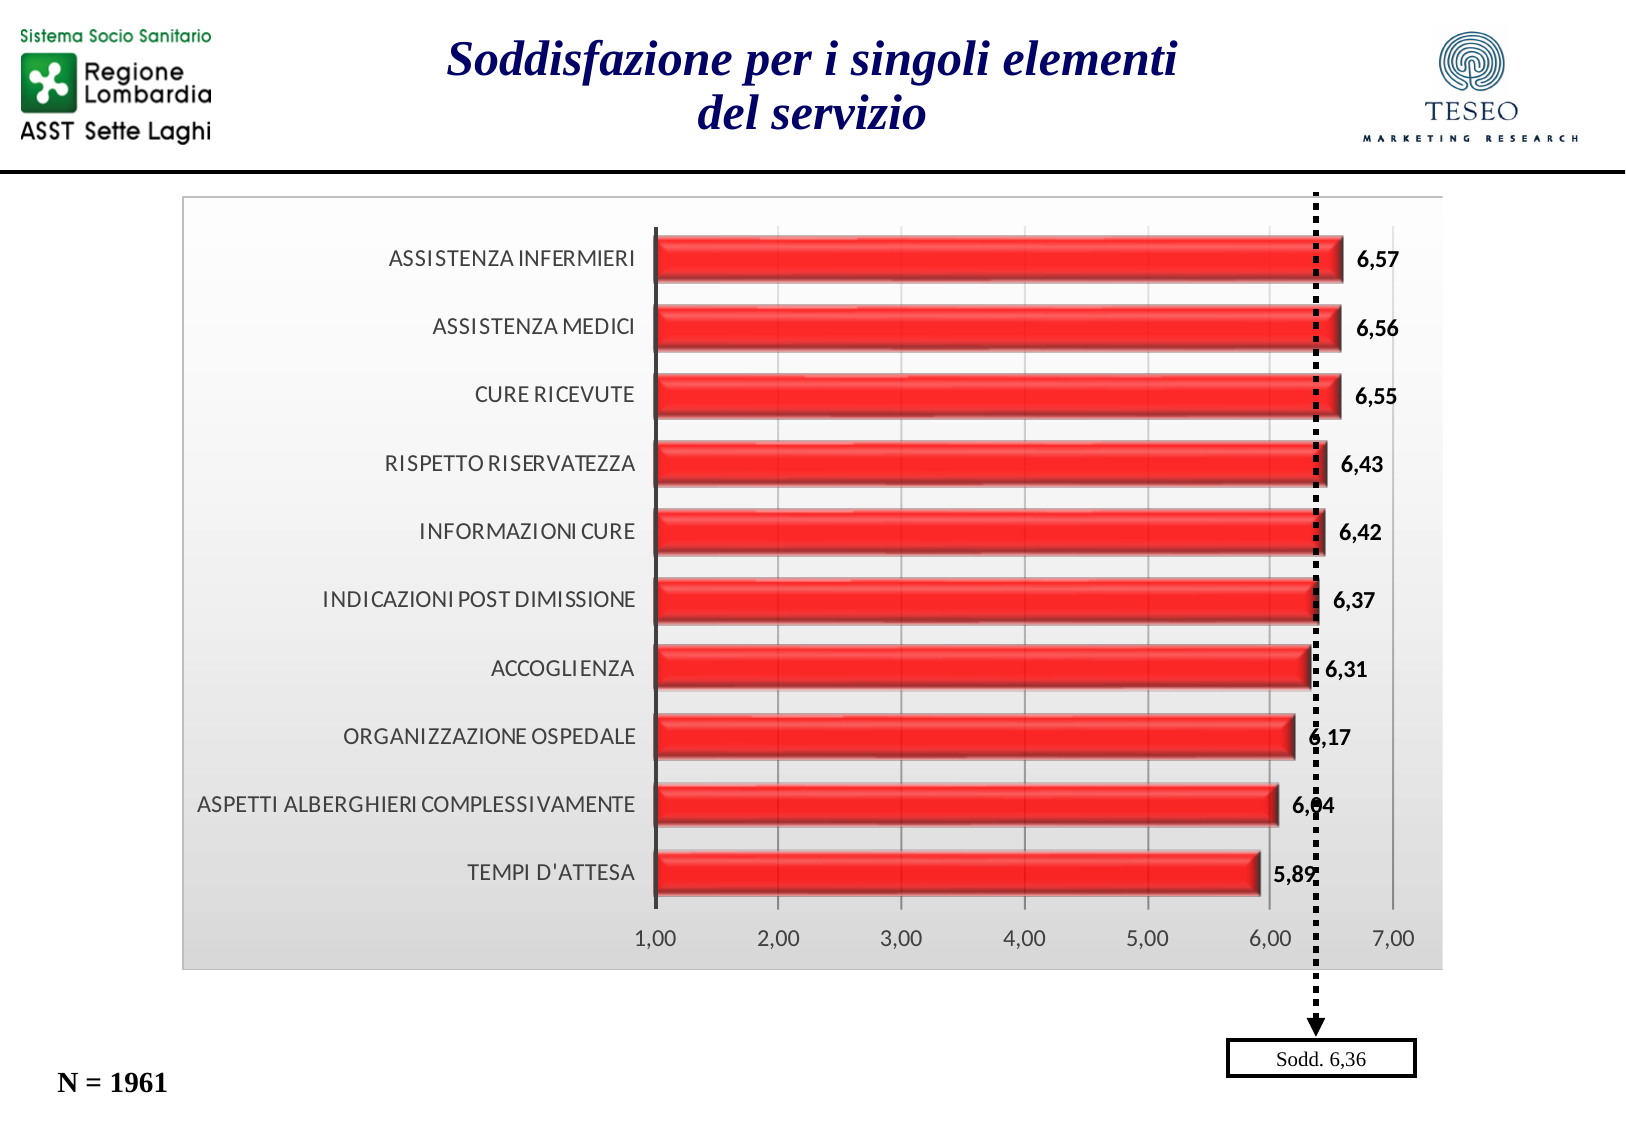

Soddisfazione per i singoli elementi
del servizio
Sodd. 6,36
N = 1961